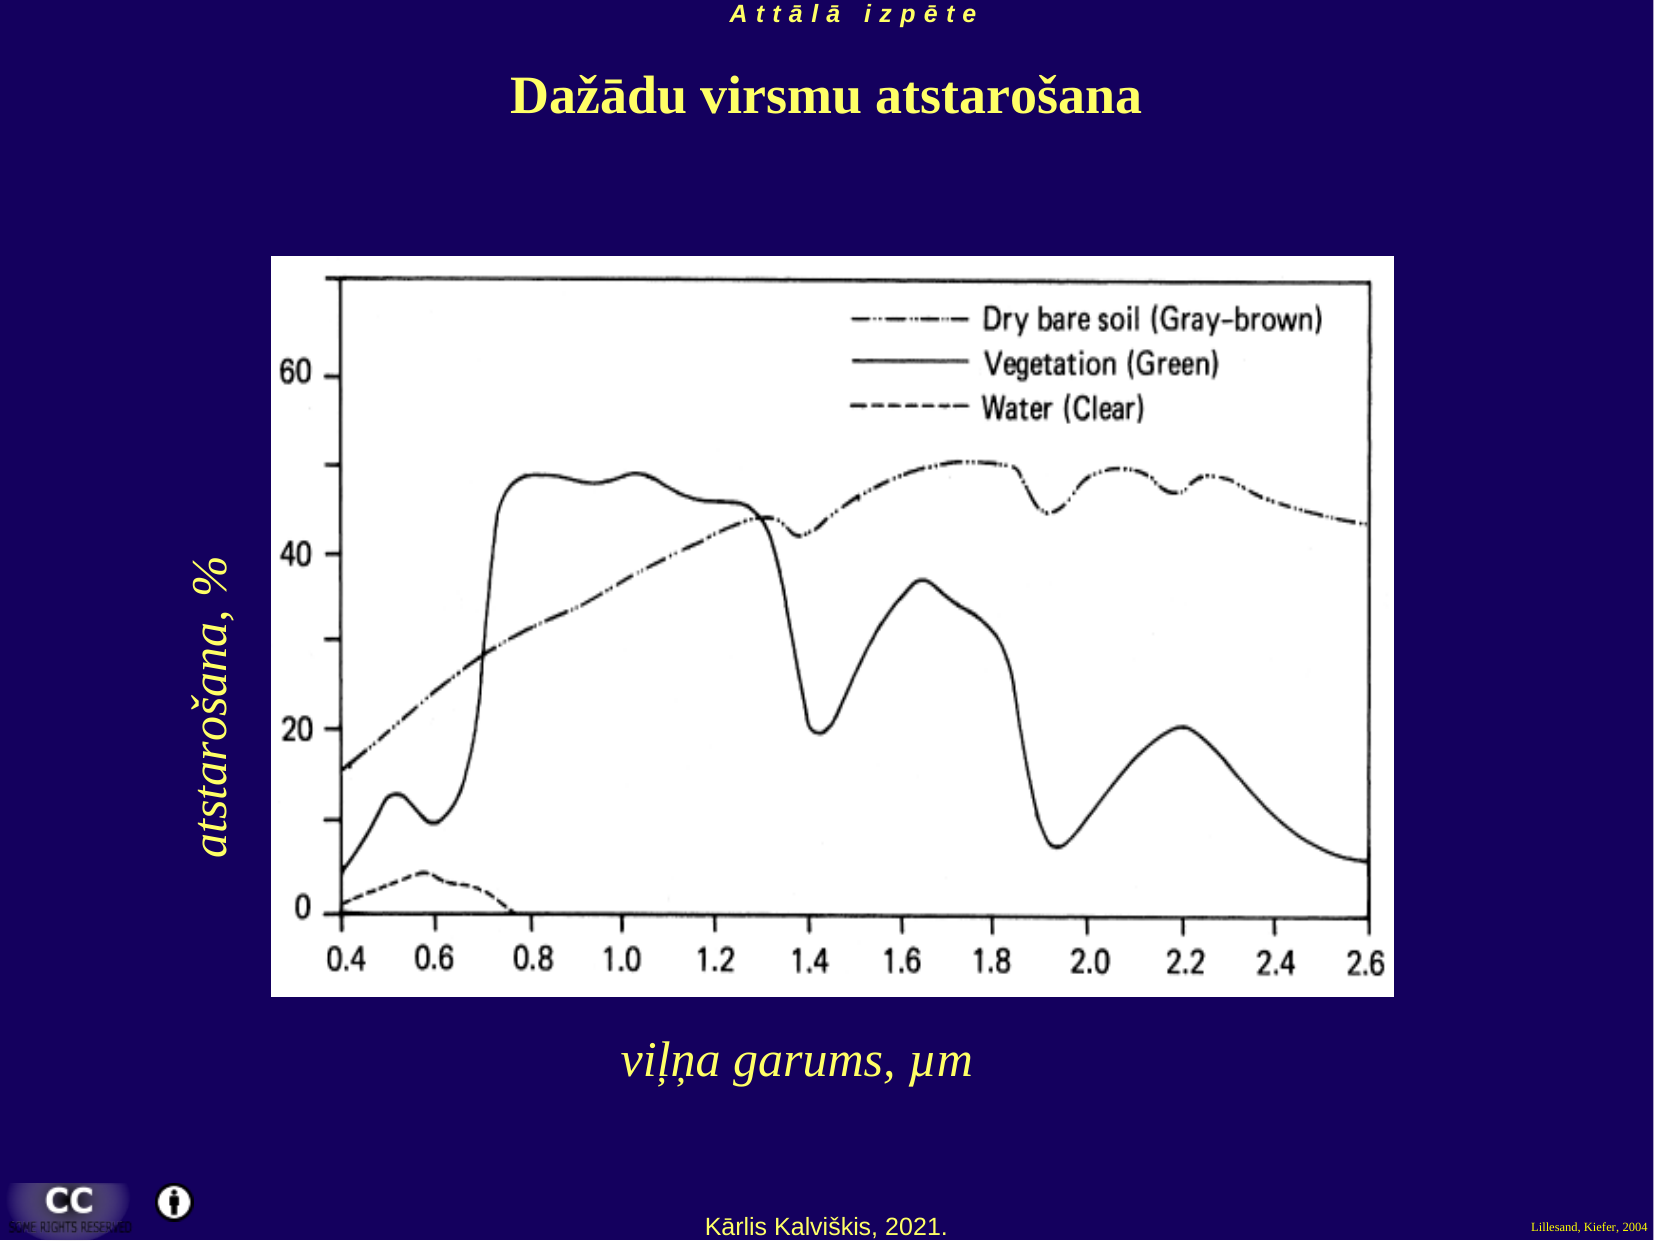

# Dažādu virsmu atstarošana
atstarošana, %
viļņa garums, µm
 Lillesand, Kiefer, 2004